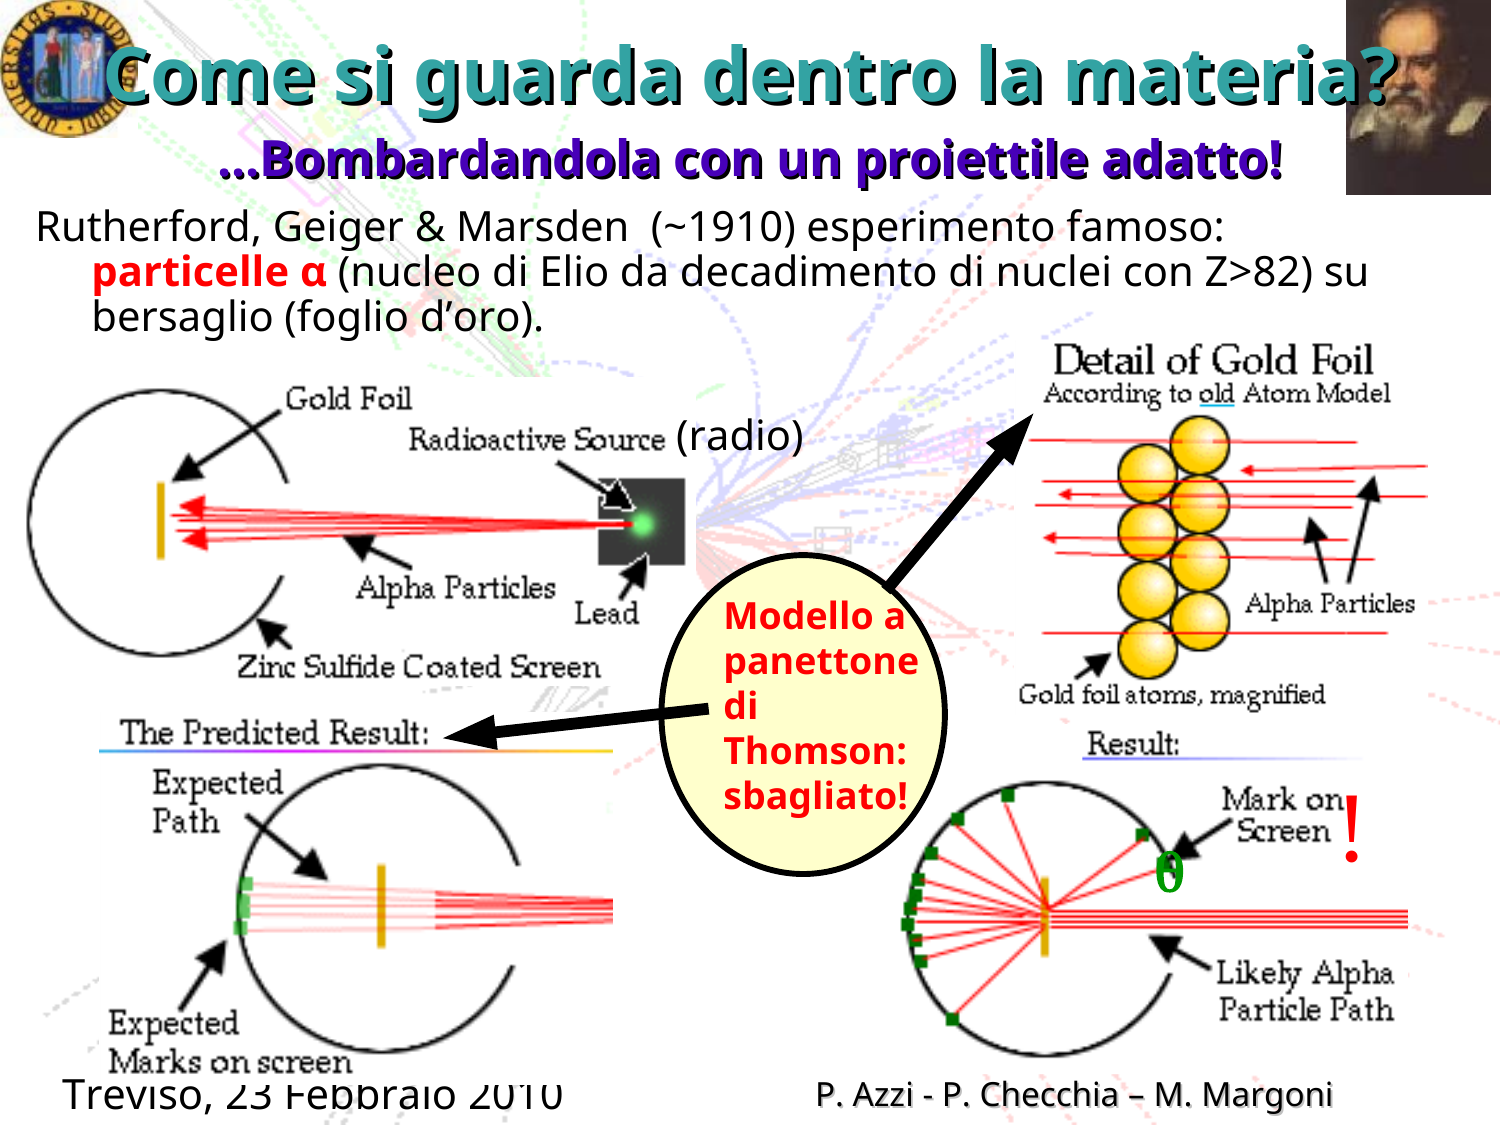

# Come si guarda dentro la materia? ...Bombardandola con un proiettile adatto!
Rutherford, Geiger & Marsden (~1910) esperimento famoso: particelle α (nucleo di Elio da decadimento di nuclei con Z>82) su bersaglio (foglio d’oro).
(radio)
Modello a panettone di Thomson: sbagliato!
!
